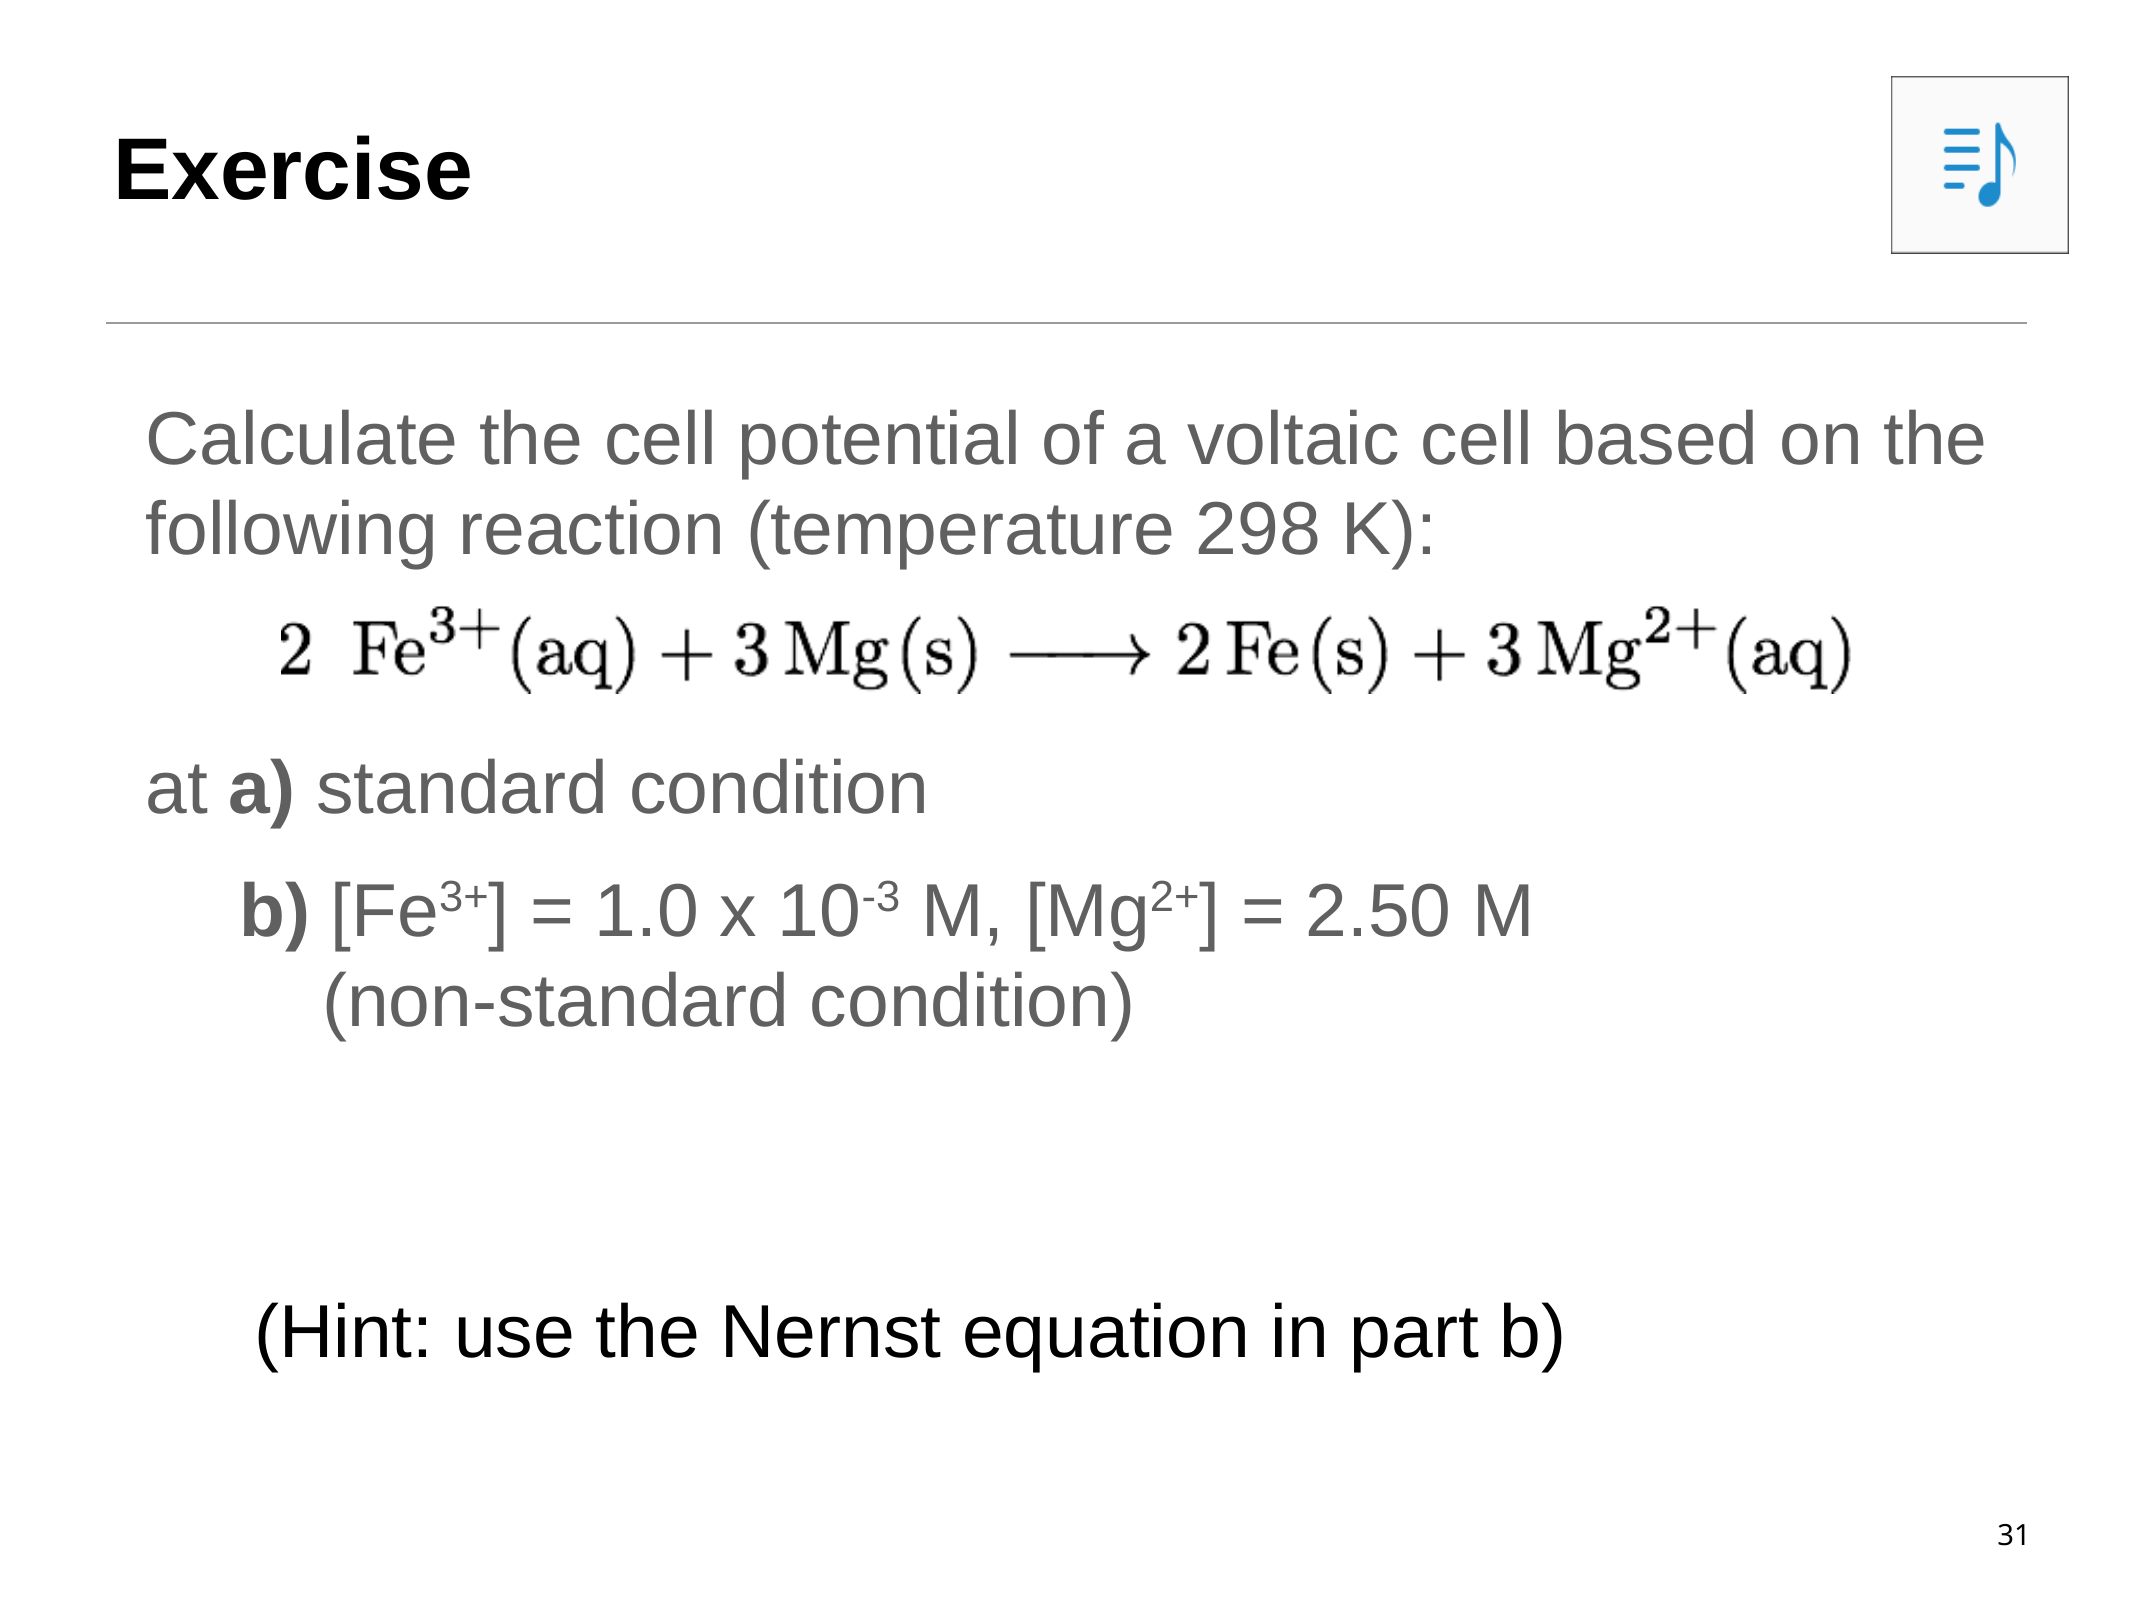

# Exercise
Calculate the cell potential of a voltaic cell based on the following reaction (temperature 298 K):
at a) standard condition
 b) [Fe3+] = 1.0 x 10-3 M, [Mg2+] = 2.50 M
 (non-standard condition)
(Hint: use the Nernst equation in part b)
31